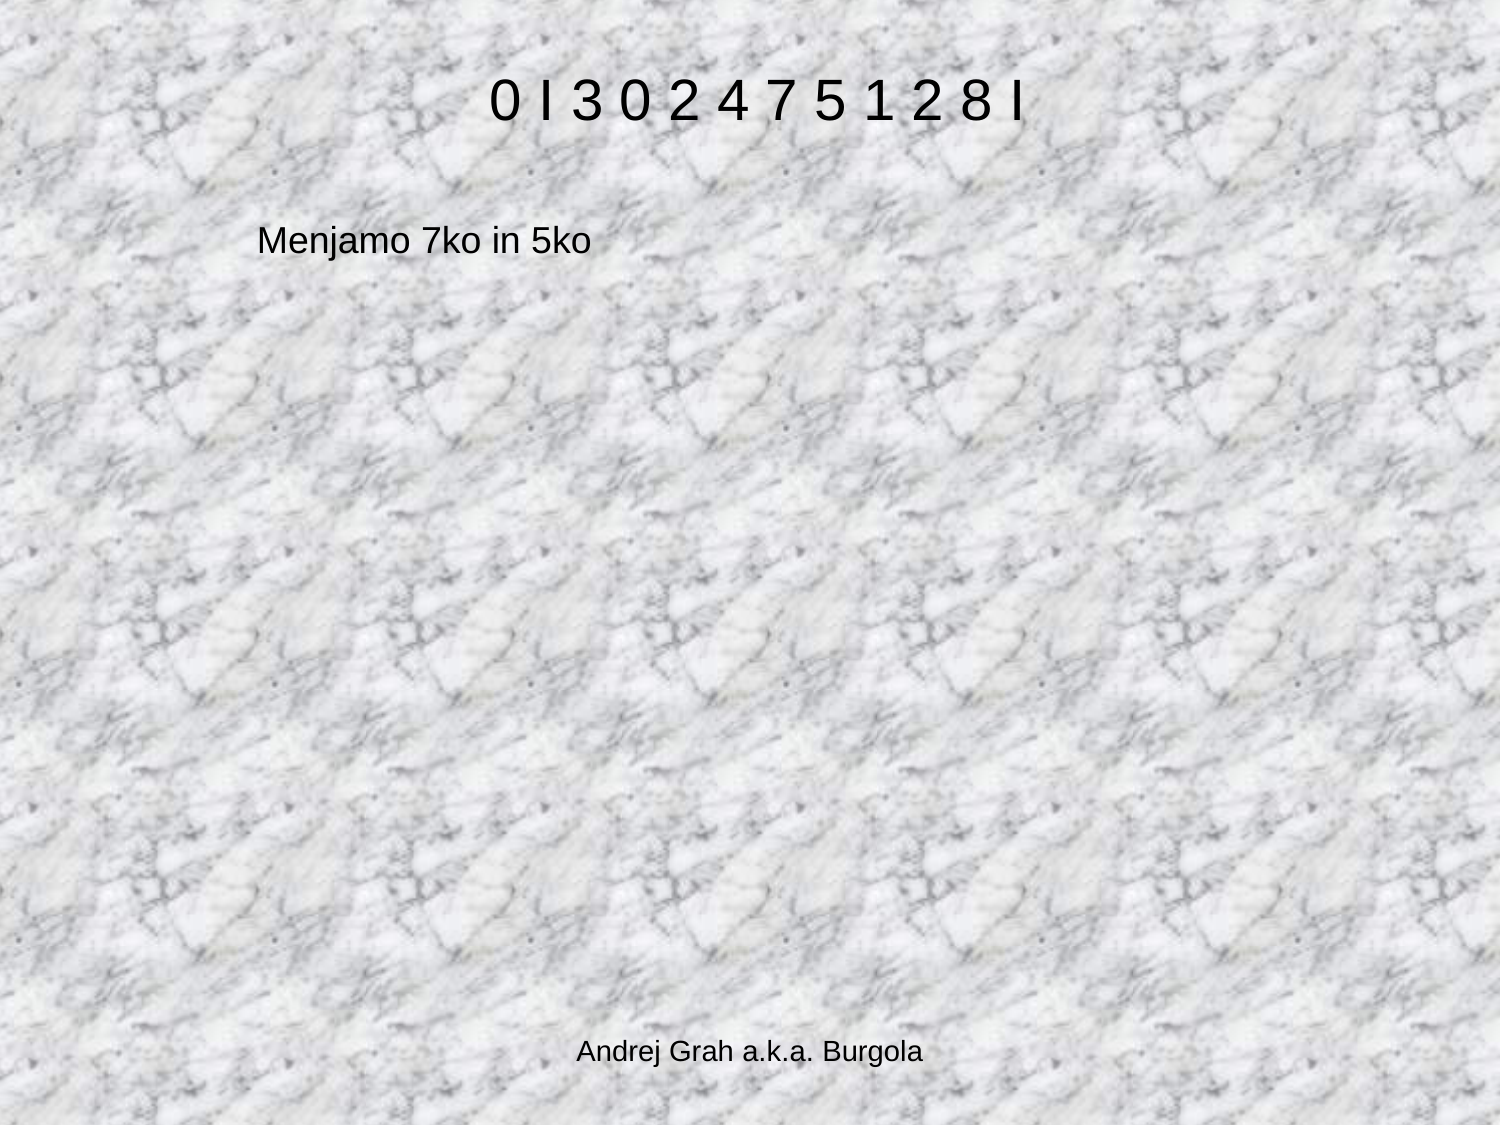

0 I 3 0 2 4 7 5 1 2 8 I
Menjamo 7ko in 5ko
Andrej Grah a.k.a. Burgola